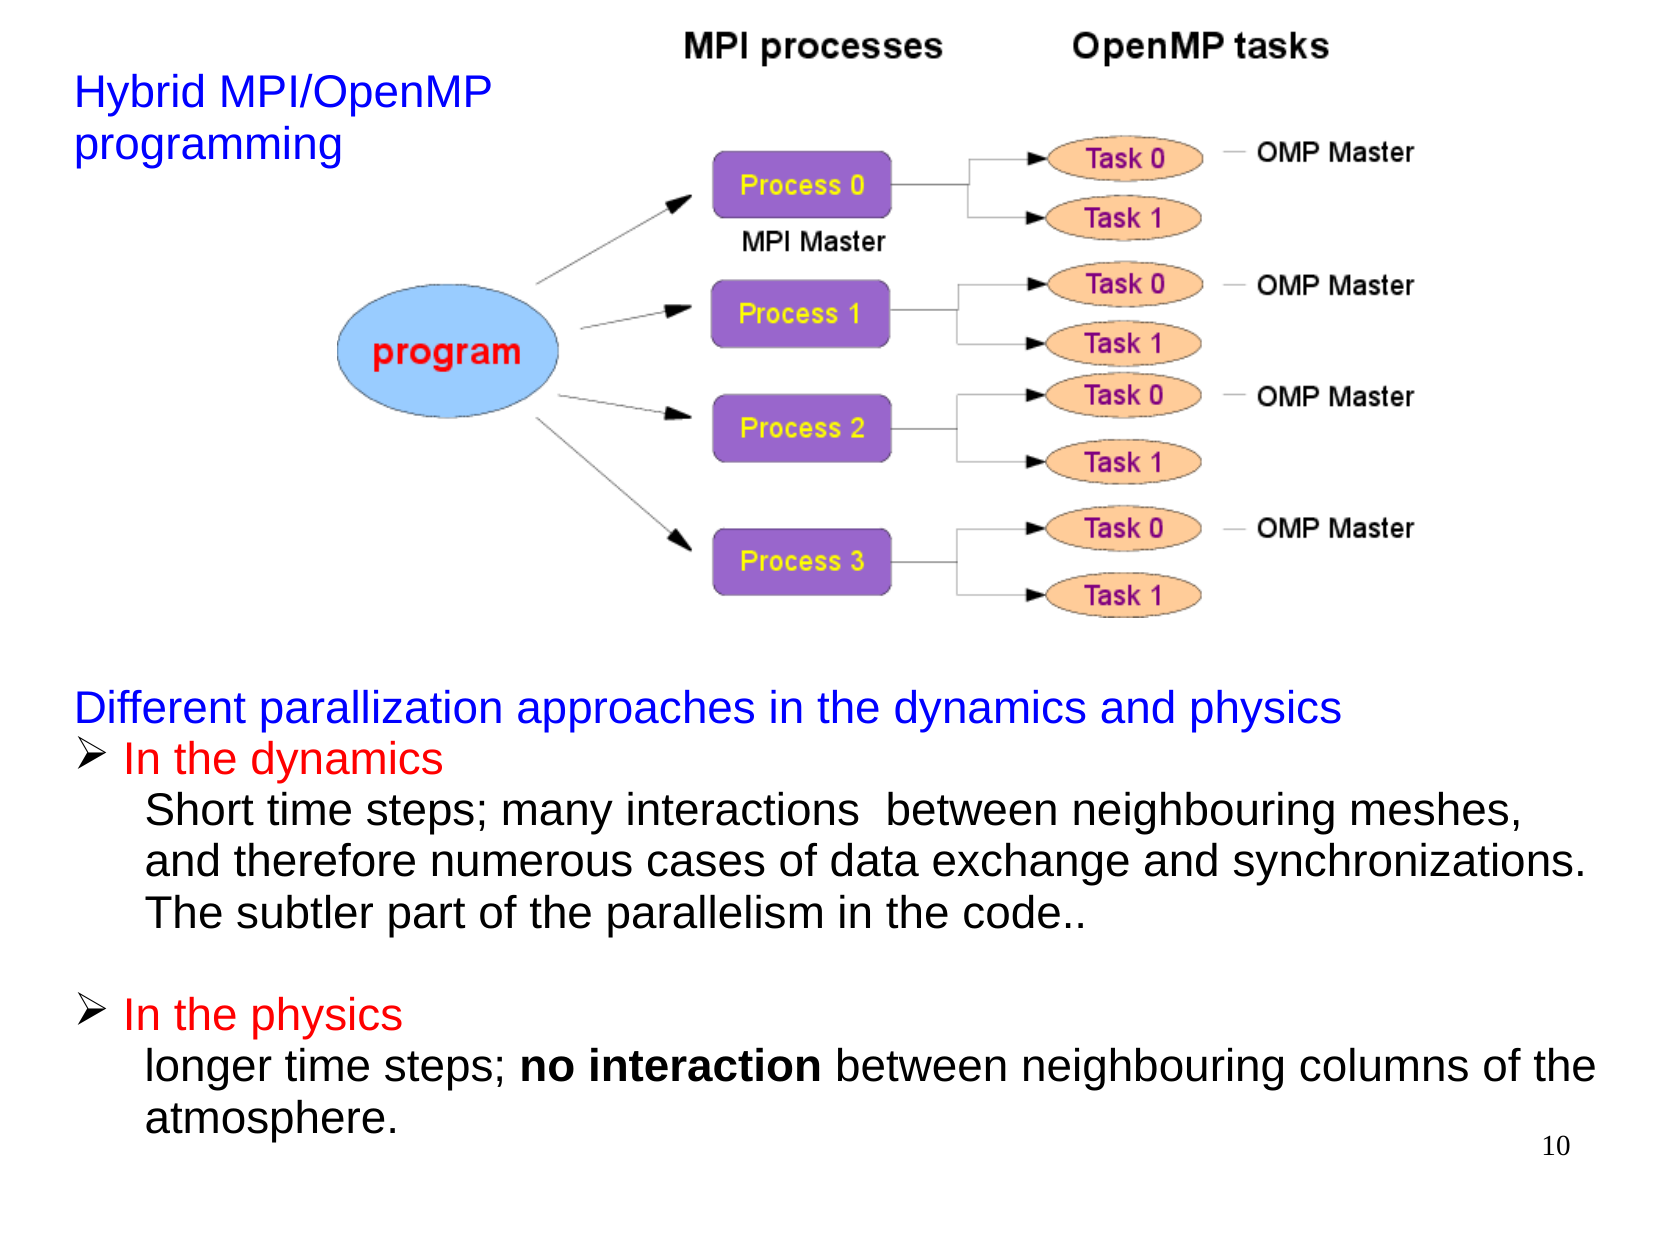

Hybrid MPI/OpenMP
programming
Different parallization approaches in the dynamics and physics
 In the dynamics
Short time steps; many interactions between neighbouring meshes, and therefore numerous cases of data exchange and synchronizations. The subtler part of the parallelism in the code..
 In the physics
longer time steps; no interaction between neighbouring columns of the atmosphere.
10